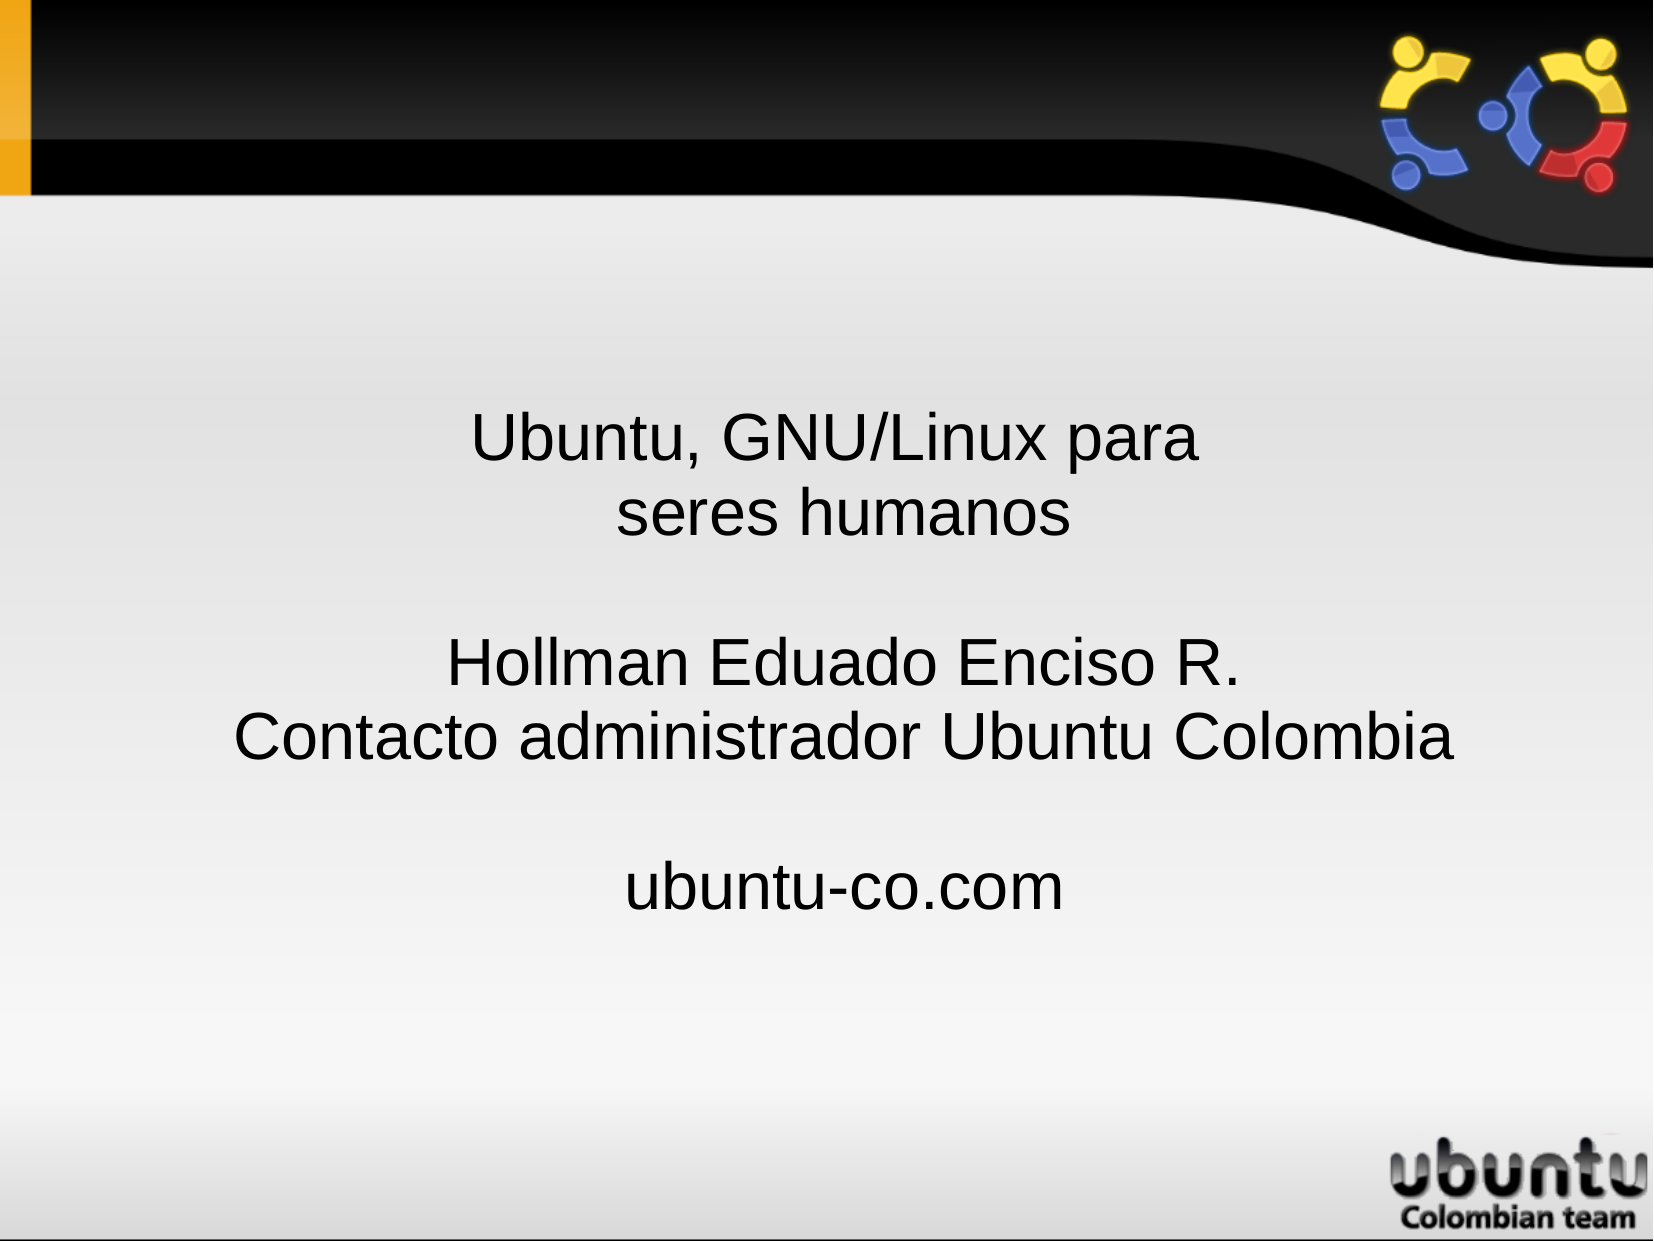

# Ubuntu, GNU/Linux para
seres humanos
Hollman Eduado Enciso R.
Contacto administrador Ubuntu Colombia
ubuntu-co.com